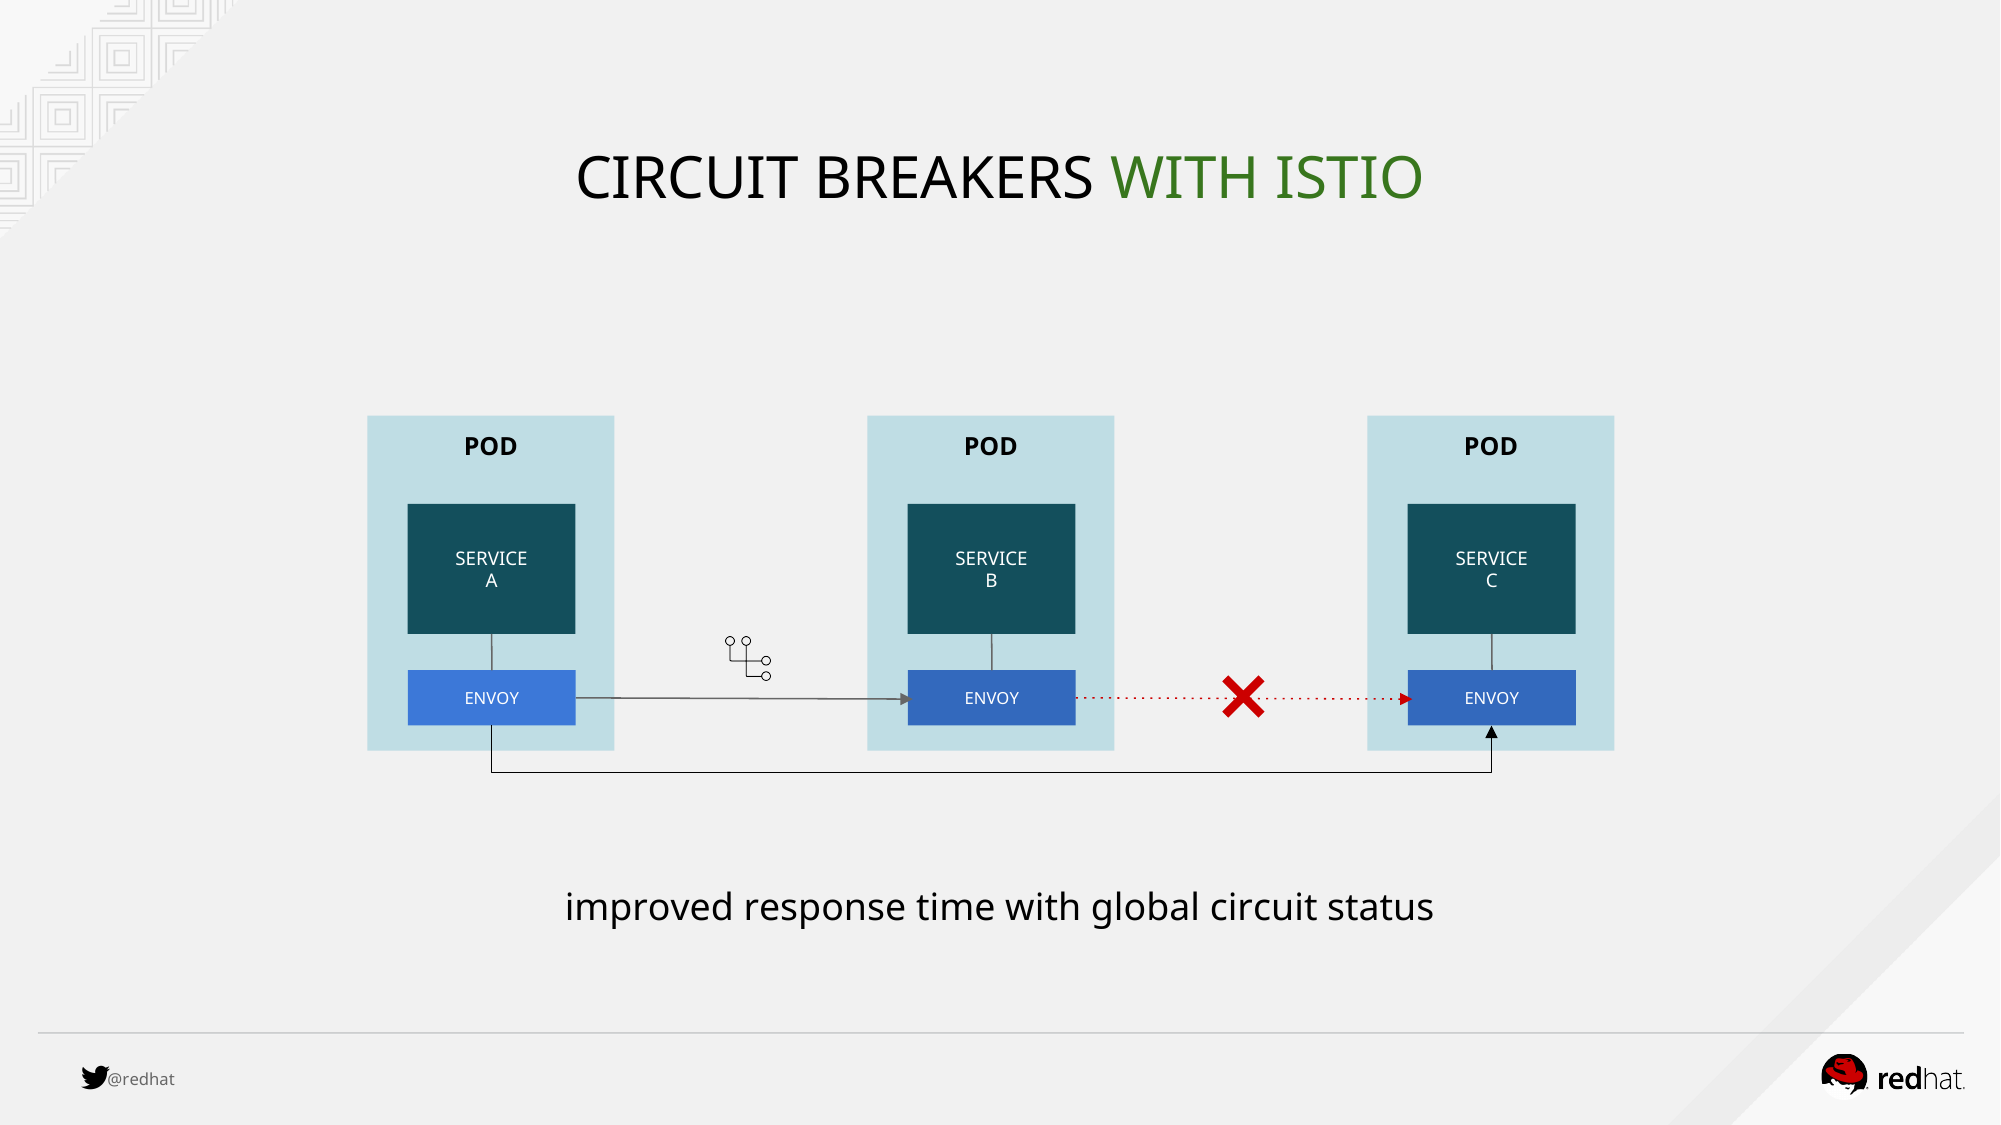

CIRCUIT BREAKERS WITH ISTIO
POD
POD
POD
SERVICE
A
SERVICE
B
SERVICE
C
ENVOY
ENVOY
ENVOY
improved response time with global circuit status